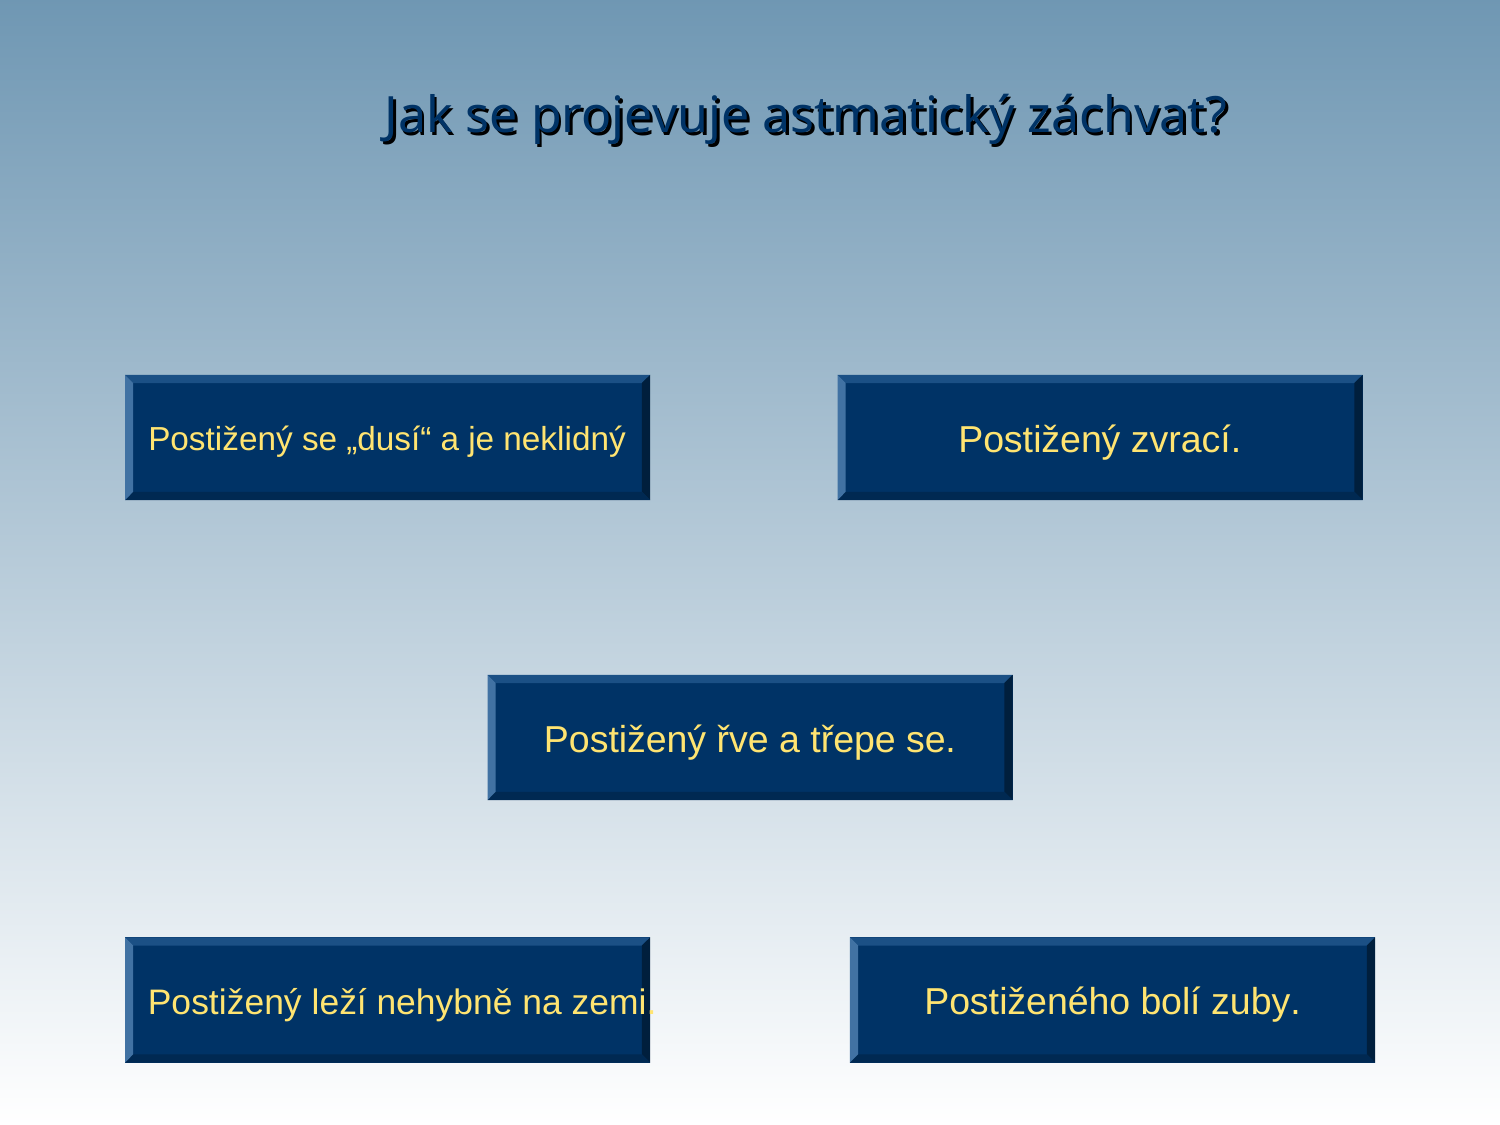

# Jak se projevuje astmatický záchvat?
Postižený se „dusí“ a je neklidný
Postižený zvrací.
Postižený řve a třepe se.
Postižený leží nehybně na zemi.
Postiženého bolí zuby.